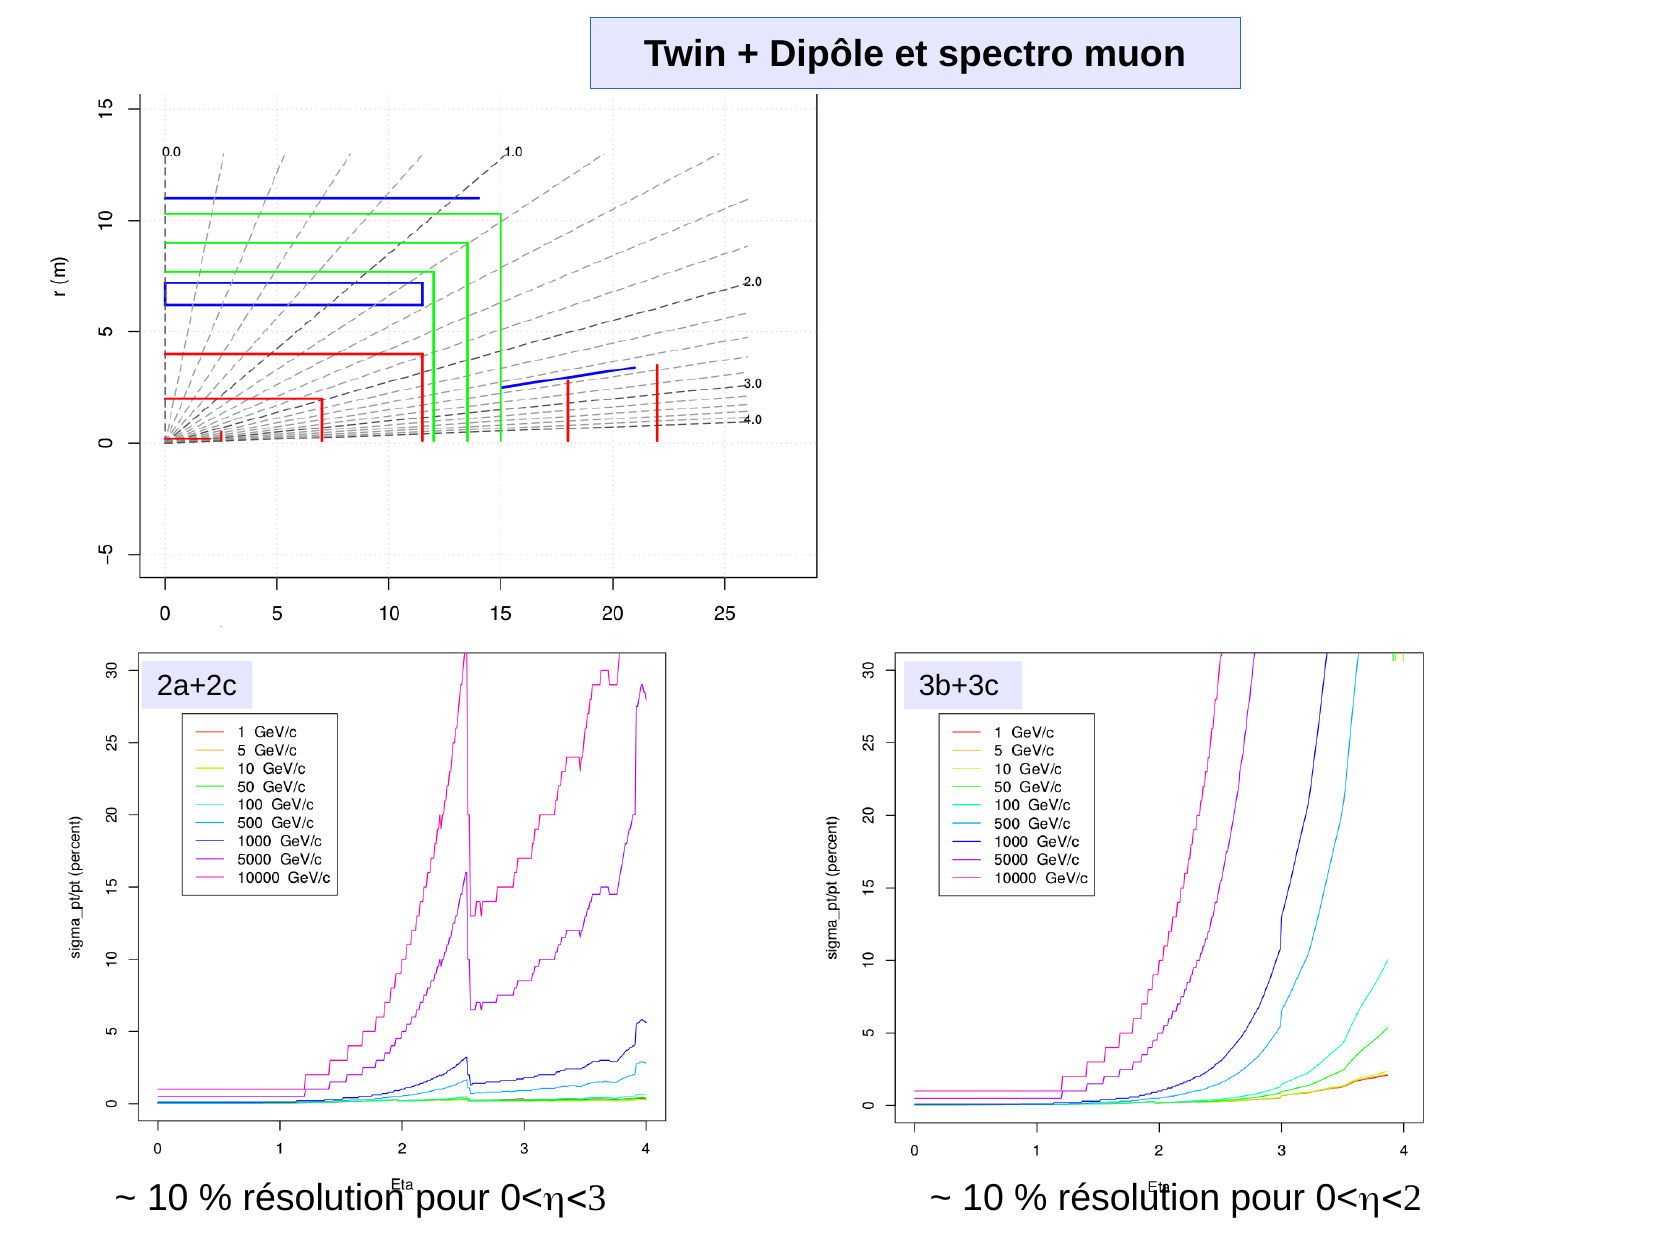

Twin + Dipôle et spectro muon
sID = 10mm
sMUON=40mm
2a+2c
3b+3c
~ 10 % résolution pour 0<h<3
~ 10 % résolution pour 0<h<2